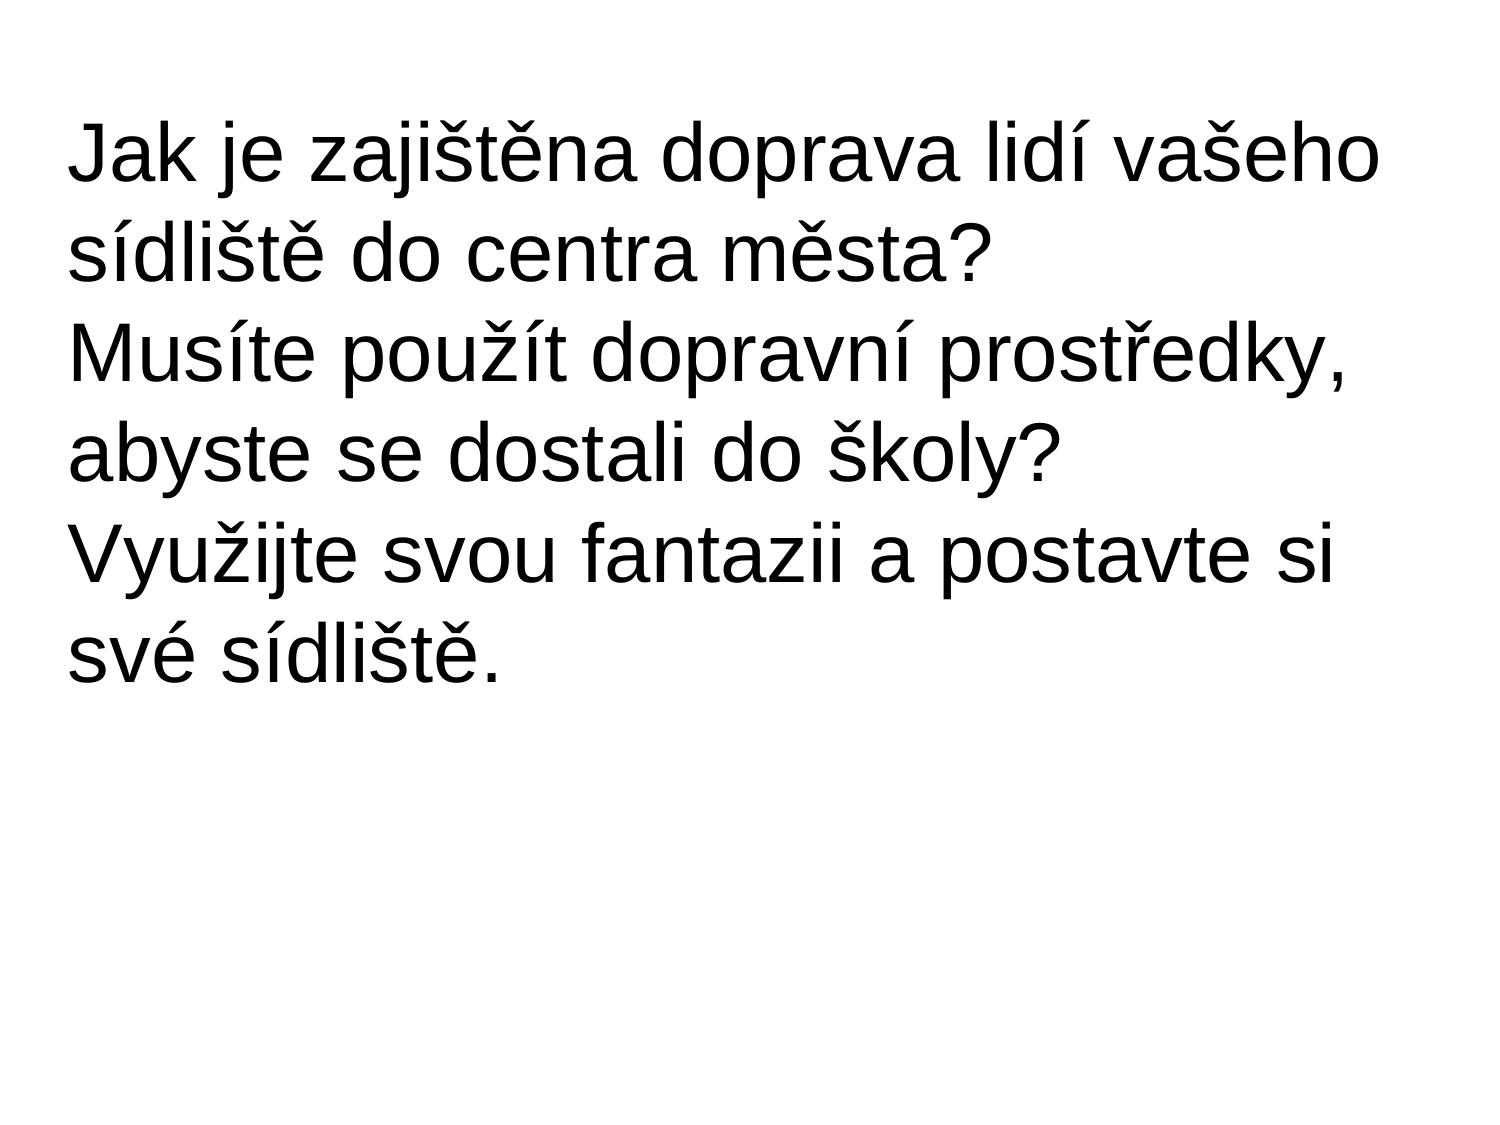

Jak je zajištěna doprava lidí vašeho sídliště do centra města?
Musíte použít dopravní prostředky, abyste se dostali do školy?
Využijte svou fantazii a postavte si své sídliště.